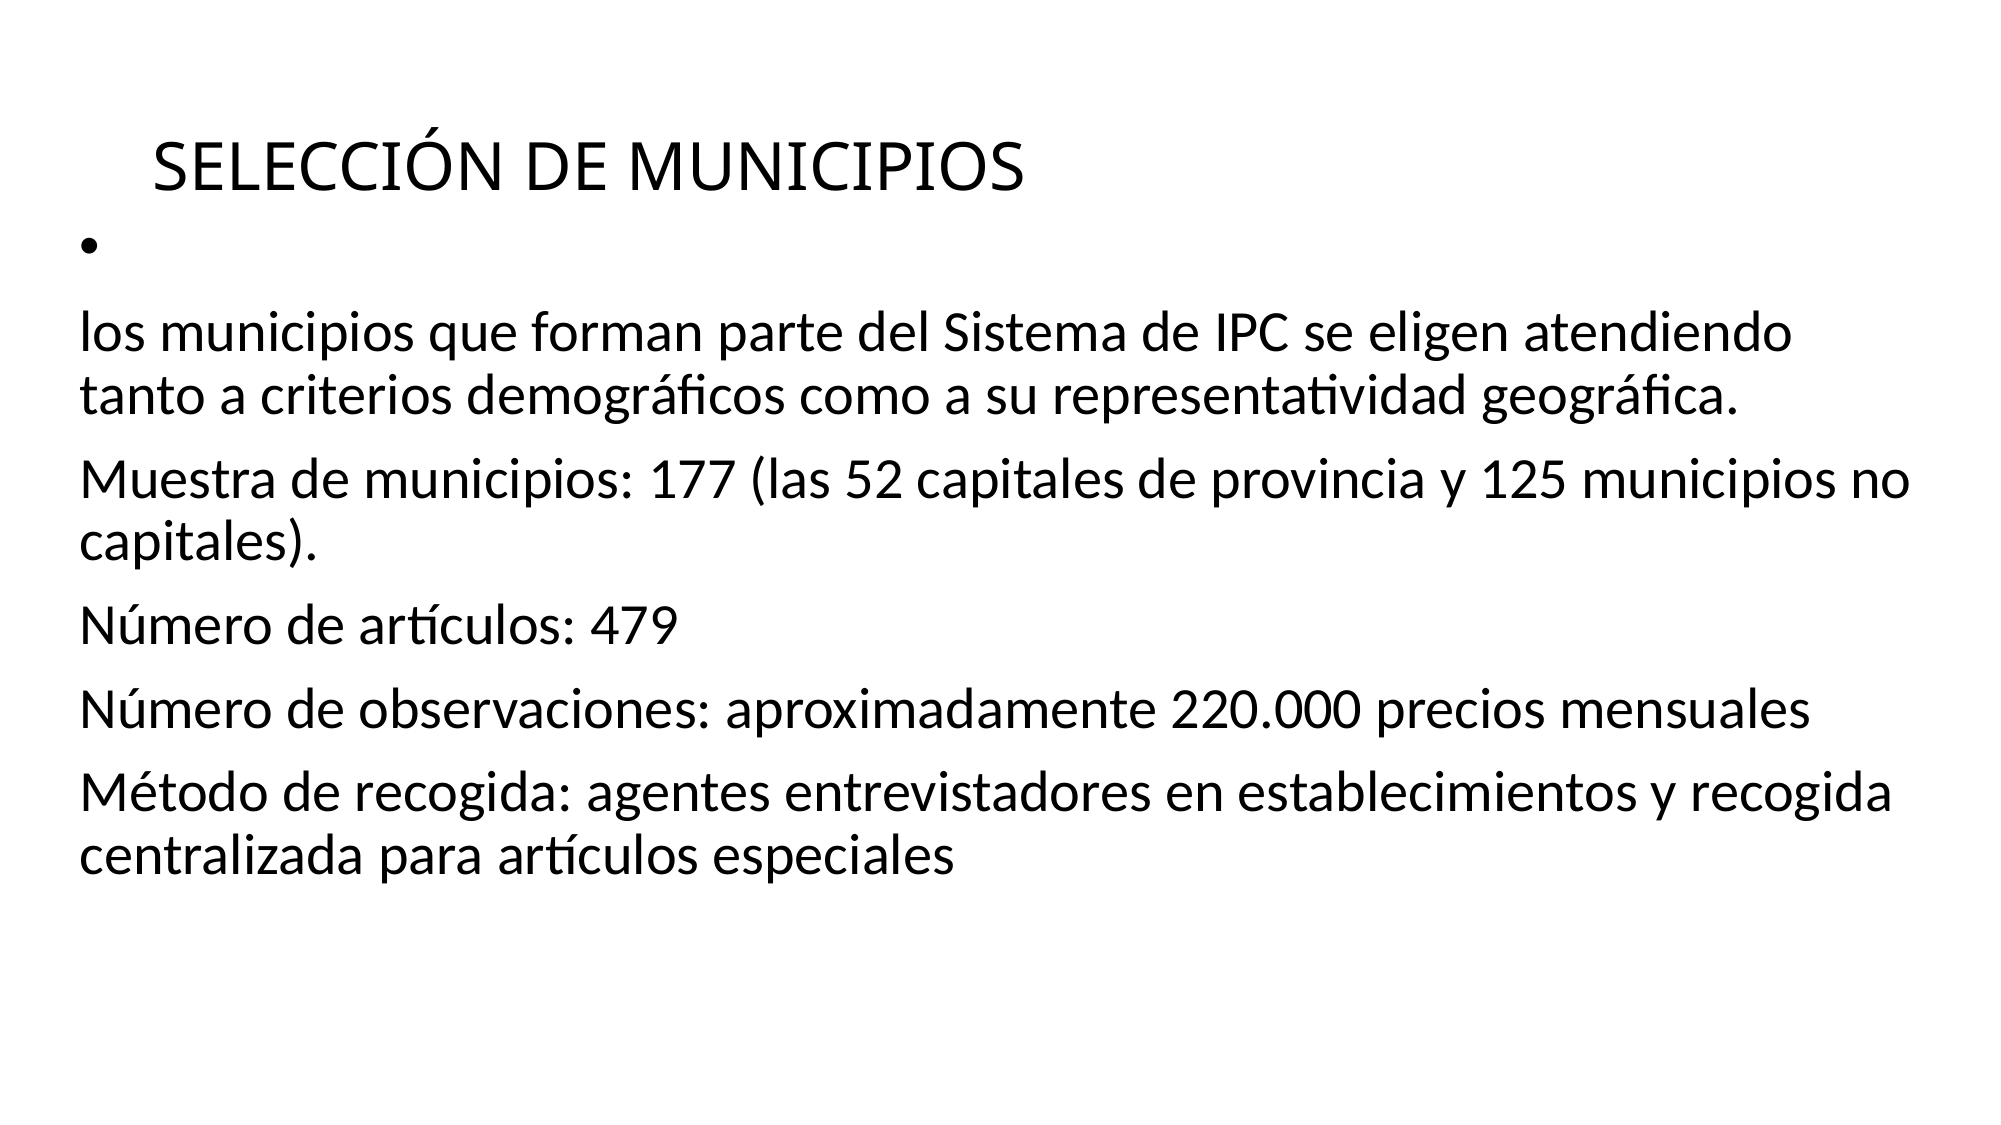

# SELECCIÓN DE MUNICIPIOS
los municipios que forman parte del Sistema de IPC se eligen atendiendo tanto a criterios demográficos como a su representatividad geográfica.
Muestra de municipios: 177 (las 52 capitales de provincia y 125 municipios no capitales).
Número de artículos: 479
Número de observaciones: aproximadamente 220.000 precios mensuales
Método de recogida: agentes entrevistadores en establecimientos y recogida centralizada para artículos especiales